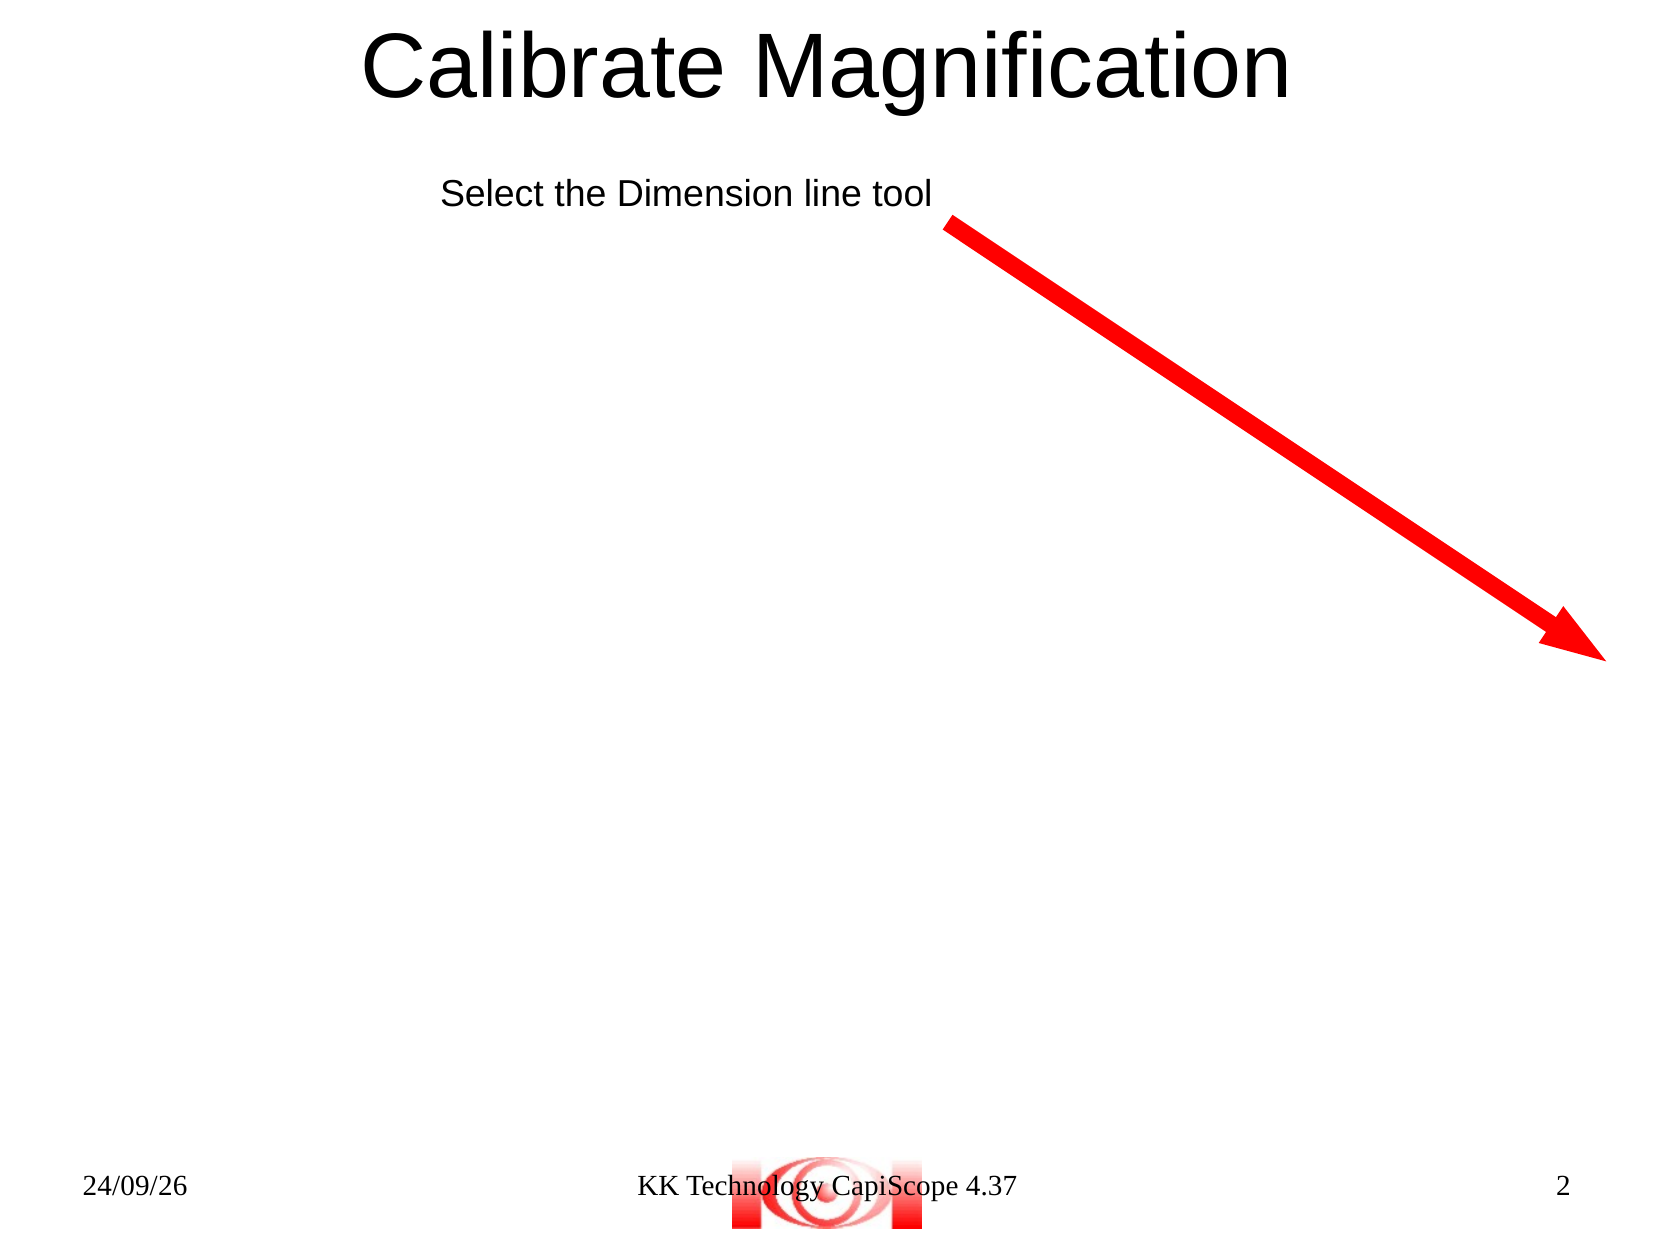

# Calibrate Magnification
Select the Dimension line tool
KK Technology CapiScope 4.37
2